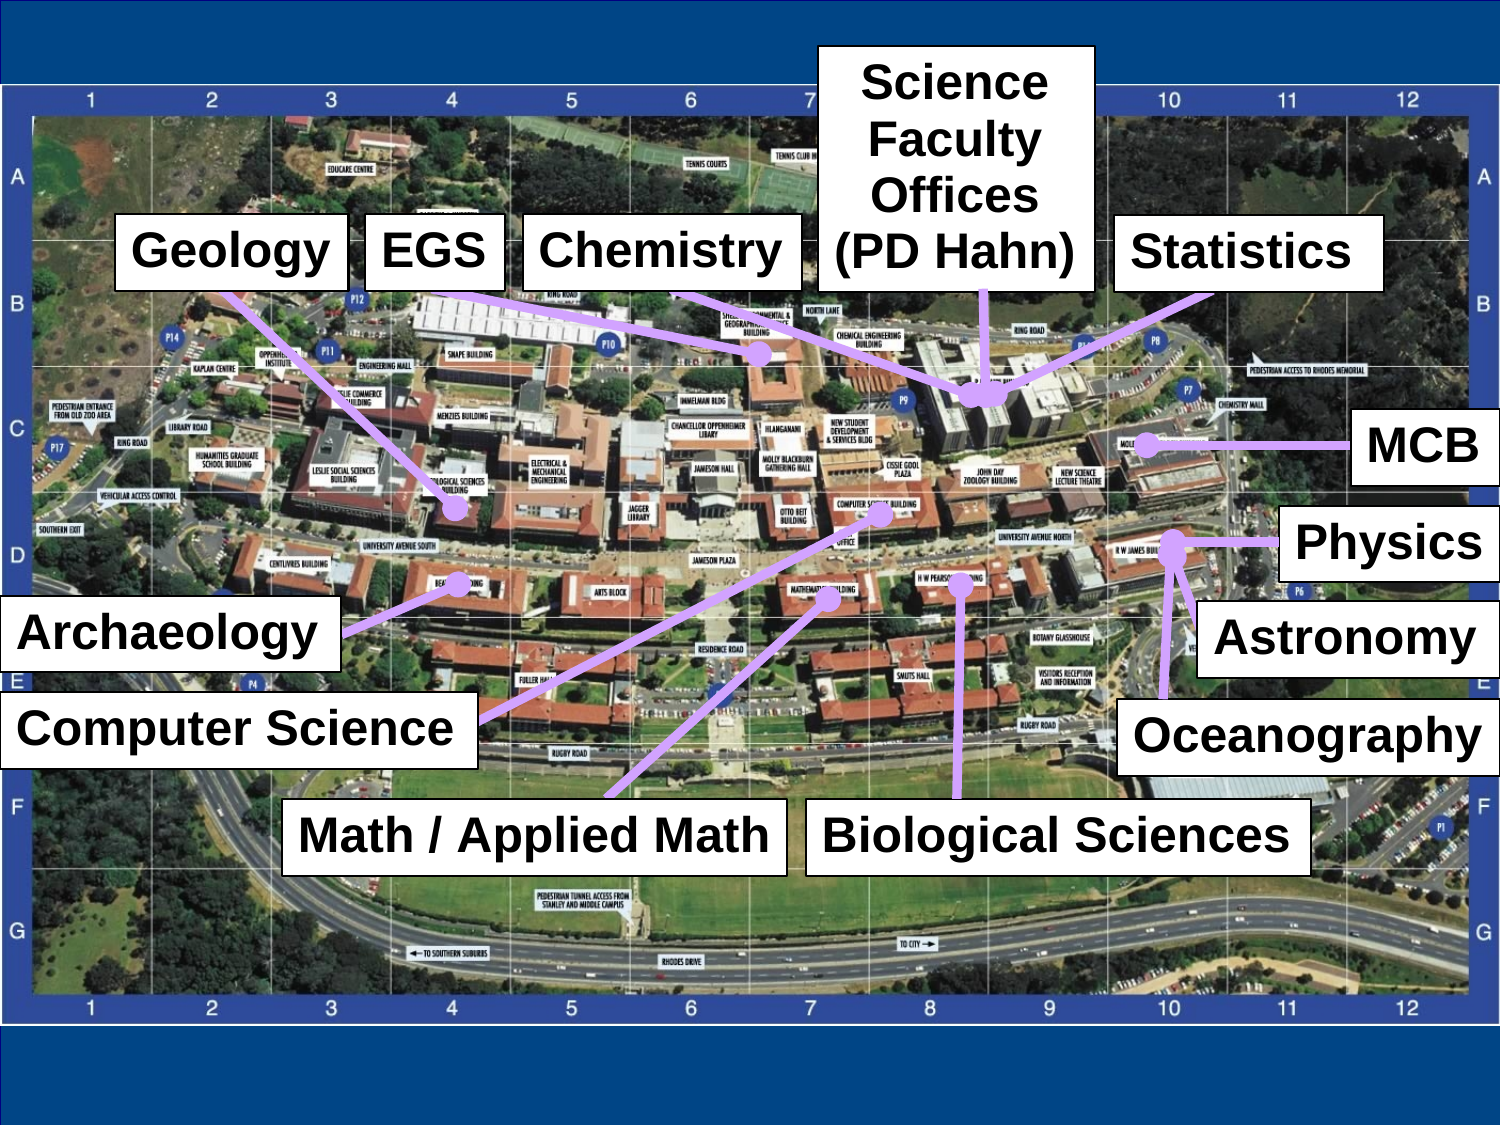

Science Faculty Offices
(PD Hahn)
Geology
EGS
Chemistry
Statistics
MCB
Physics
Archaeology
Astronomy
Computer Science
Oceanography
Math / Applied Math
Biological Sciences